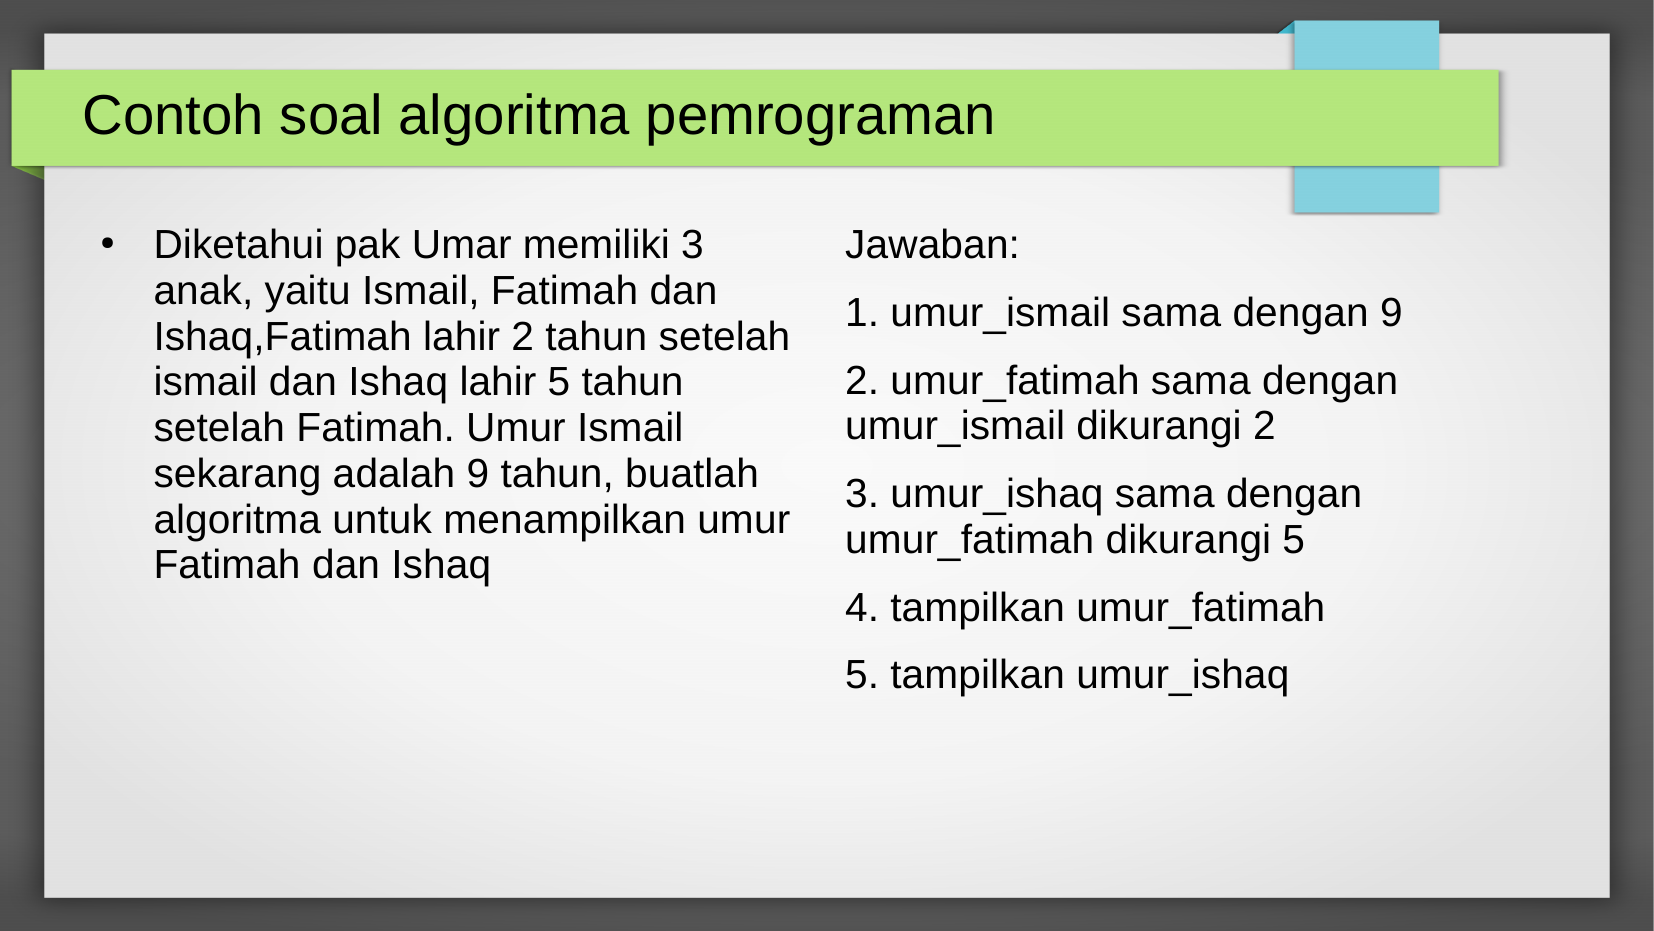

# Contoh soal algoritma pemrograman
Diketahui pak Umar memiliki 3 anak, yaitu Ismail, Fatimah dan Ishaq,Fatimah lahir 2 tahun setelah ismail dan Ishaq lahir 5 tahun setelah Fatimah. Umur Ismail sekarang adalah 9 tahun, buatlah algoritma untuk menampilkan umur Fatimah dan Ishaq
Jawaban:
1. umur_ismail sama dengan 9
2. umur_fatimah sama dengan umur_ismail dikurangi 2
3. umur_ishaq sama dengan umur_fatimah dikurangi 5
4. tampilkan umur_fatimah
5. tampilkan umur_ishaq